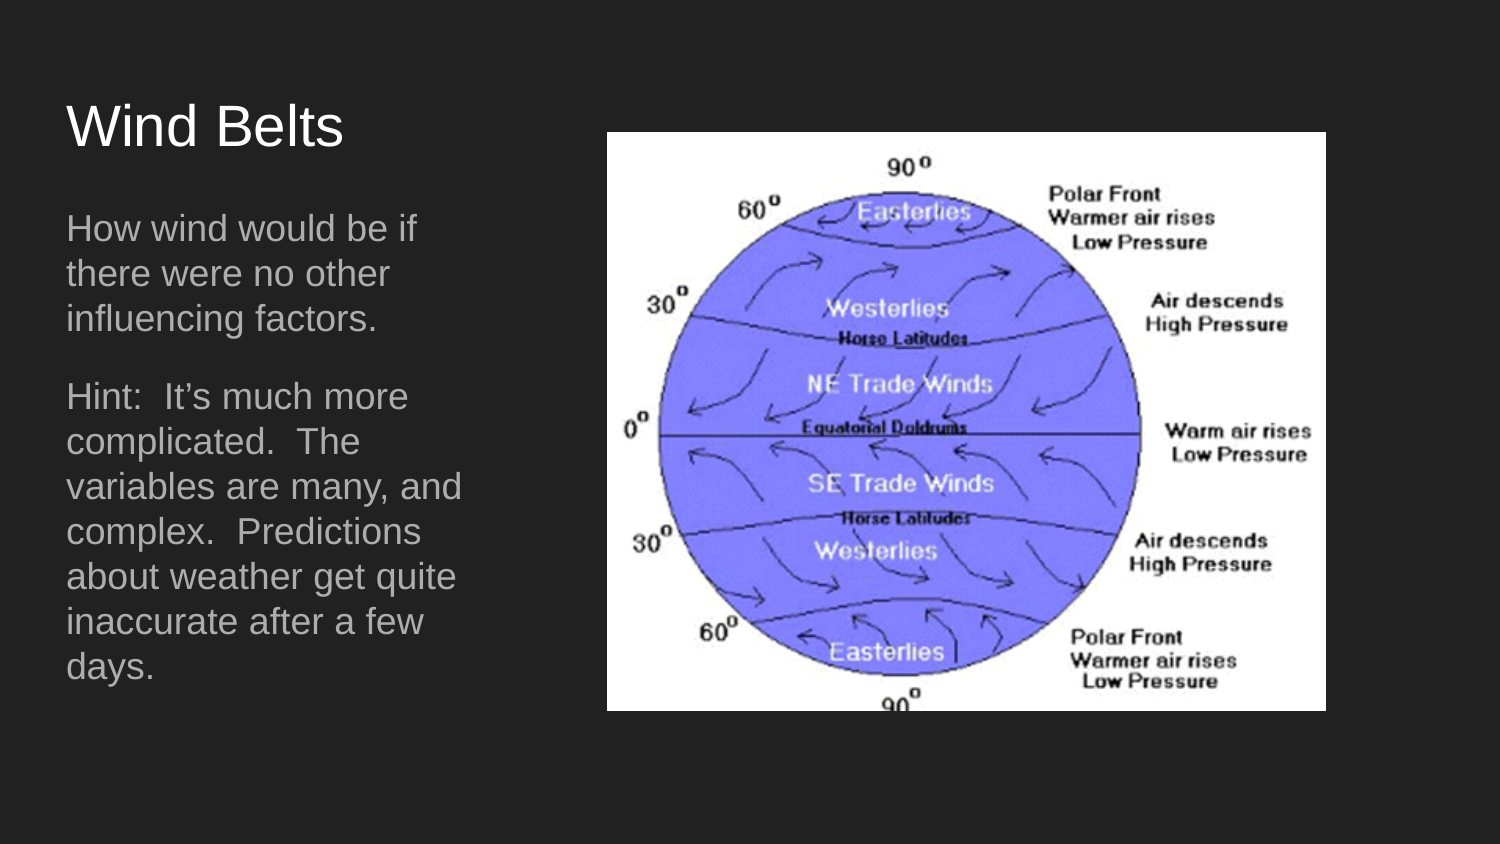

# Wind Belts
How wind would be if there were no other influencing factors.
Hint: It’s much more complicated. The variables are many, and complex. Predictions about weather get quite inaccurate after a few days.